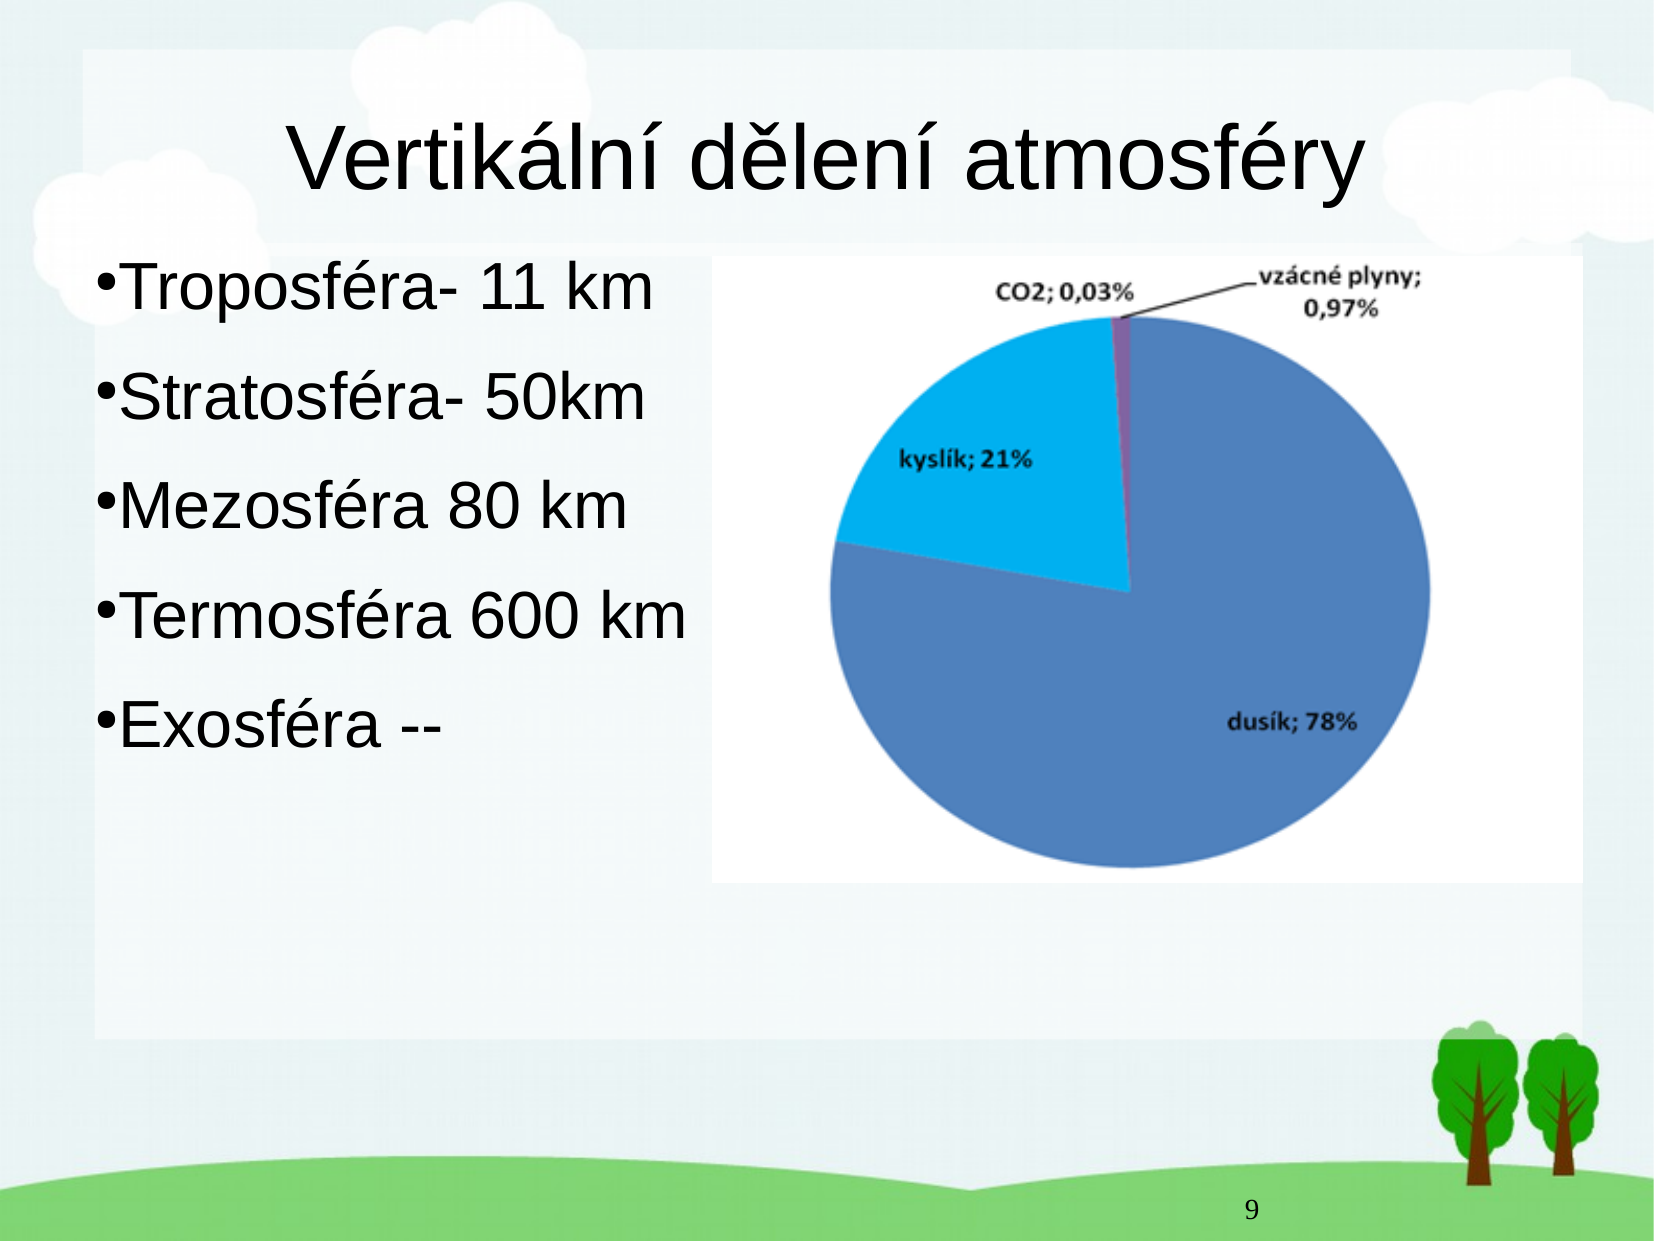

# Vertikální dělení atmosféry
Troposféra- 11 km
Stratosféra- 50km
Mezosféra 80 km
Termosféra 600 km
Exosféra --